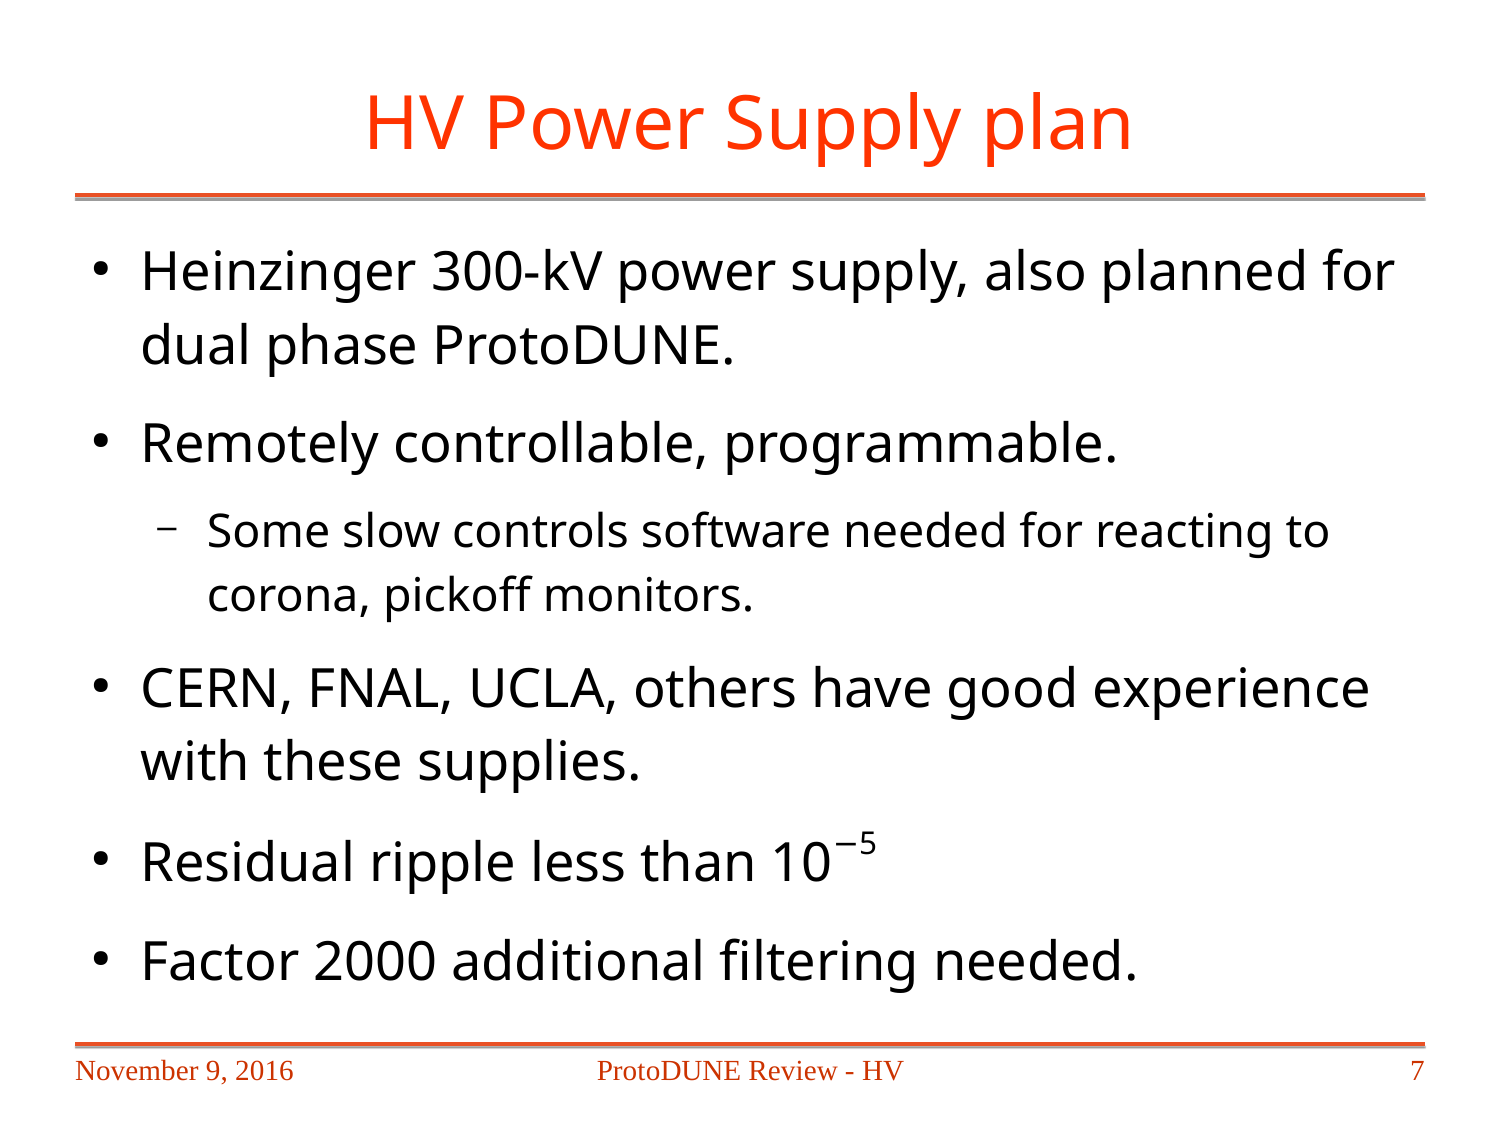

# HV Power Supply plan
Heinzinger 300-kV power supply, also planned for dual phase ProtoDUNE.
Remotely controllable, programmable.
Some slow controls software needed for reacting to corona, pickoff monitors.
CERN, FNAL, UCLA, others have good experience with these supplies.
Residual ripple less than 10−5
Factor 2000 additional filtering needed.
November 9, 2016
ProtoDUNE Review - HV
7